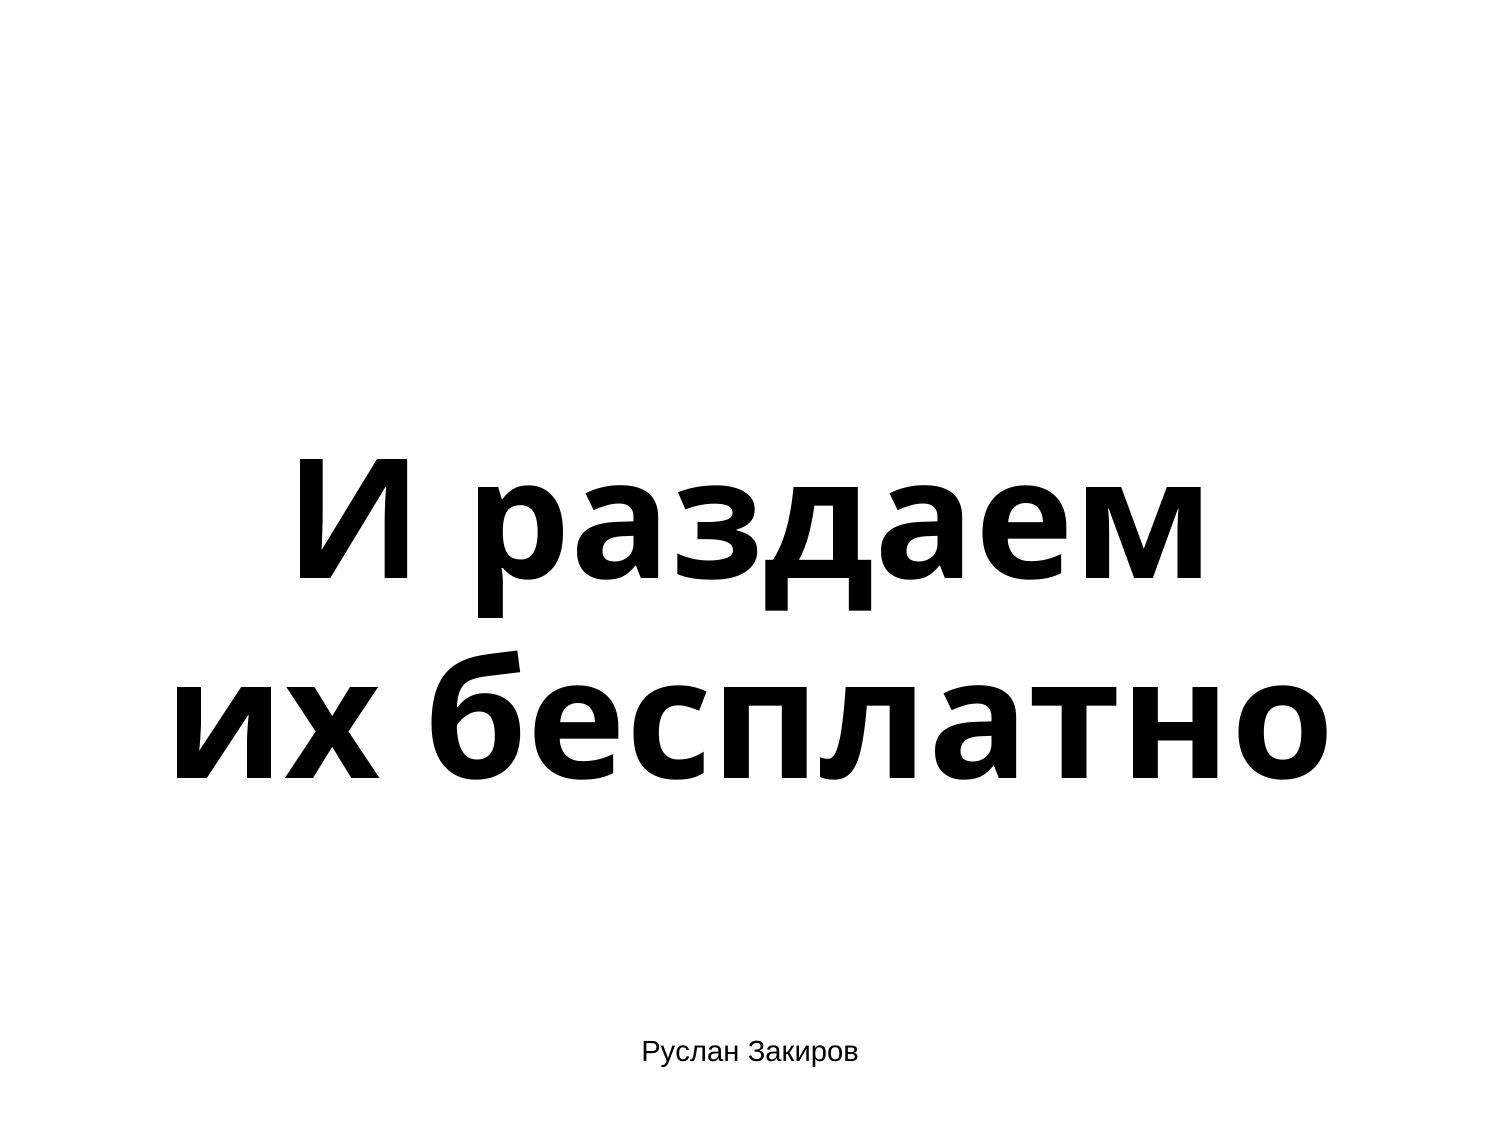

# И раздаем их бесплатно
Руслан Закиров